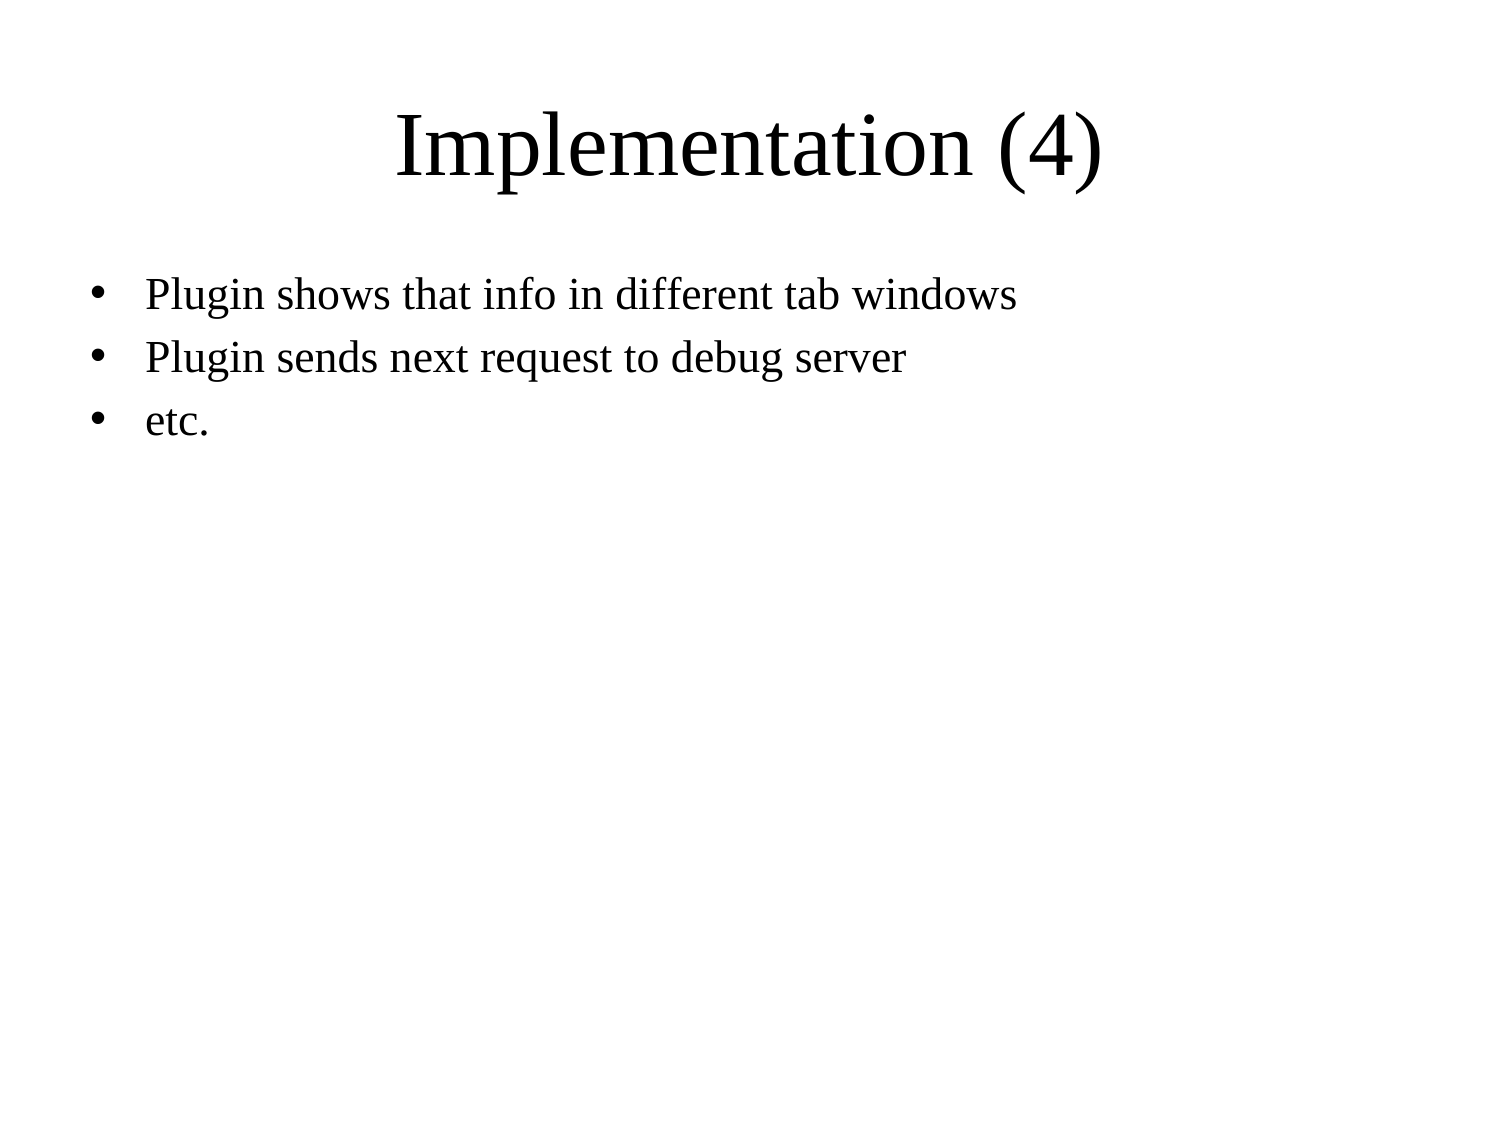

Implementation (4)
Plugin shows that info in different tab windows
Plugin sends next request to debug server
etc.